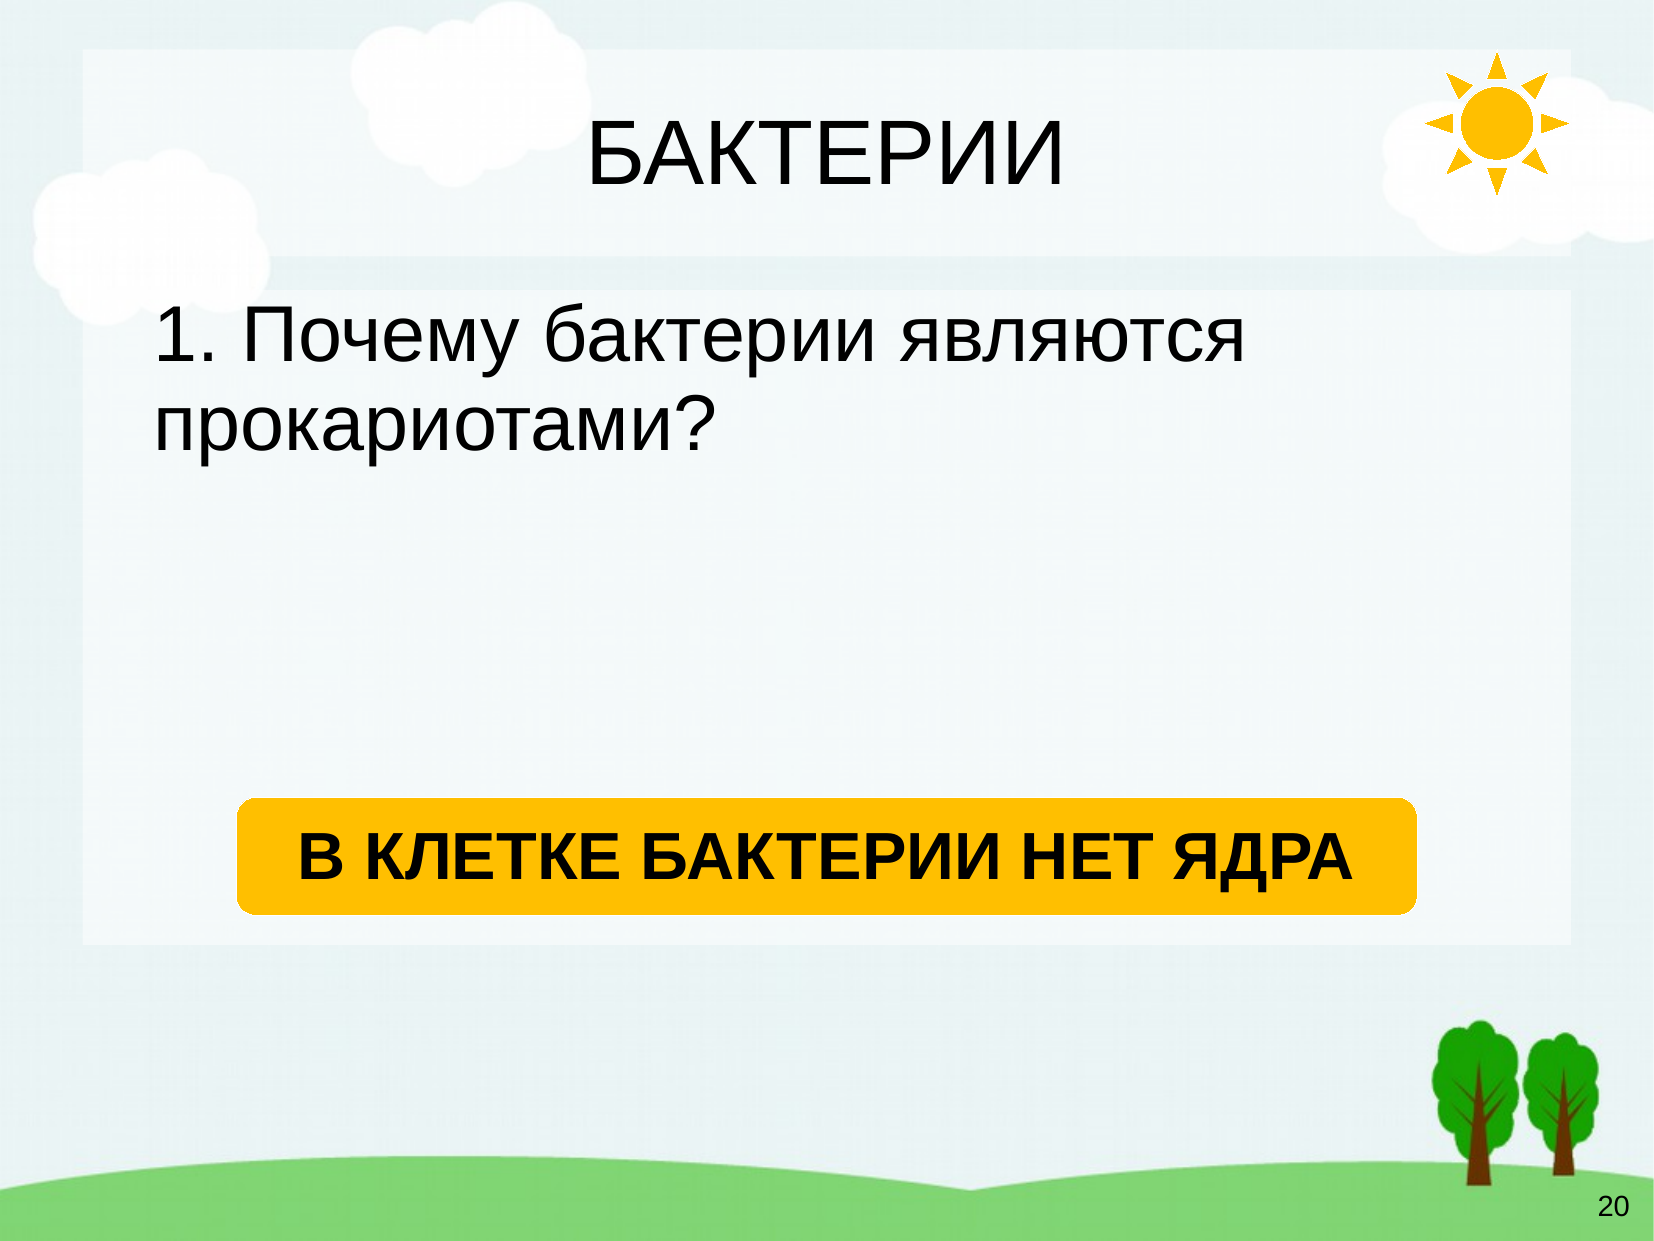

# БАКТЕРИИ
1. Почему бактерии являются прокариотами?
В КЛЕТКЕ БАКТЕРИИ НЕТ ЯДРА
20